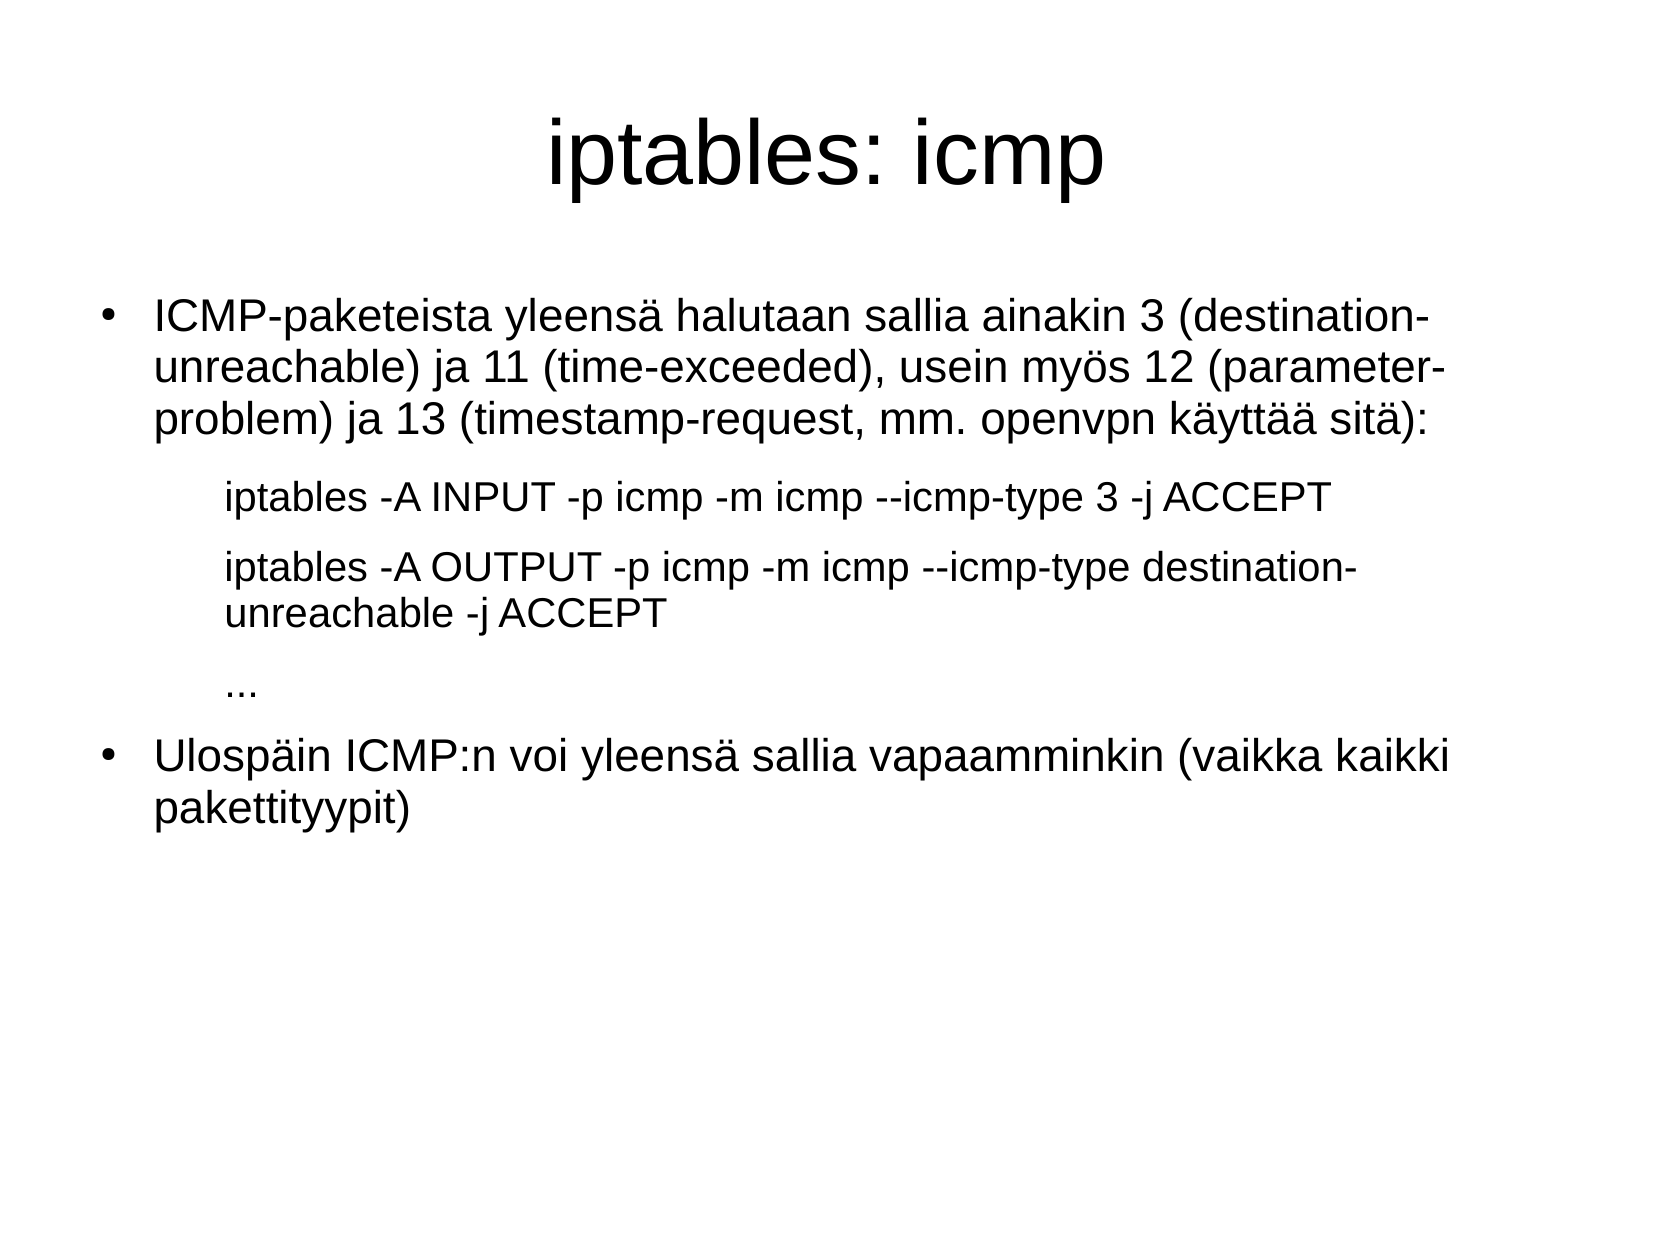

# iptables: icmp
ICMP-paketeista yleensä halutaan sallia ainakin 3 (destination-unreachable) ja 11 (time-exceeded), usein myös 12 (parameter-problem) ja 13 (timestamp-request, mm. openvpn käyttää sitä):
iptables -A INPUT -p icmp -m icmp --icmp-type 3 -j ACCEPT
iptables -A OUTPUT -p icmp -m icmp --icmp-type destination-unreachable -j ACCEPT
...
Ulospäin ICMP:n voi yleensä sallia vapaamminkin (vaikka kaikki pakettityypit)